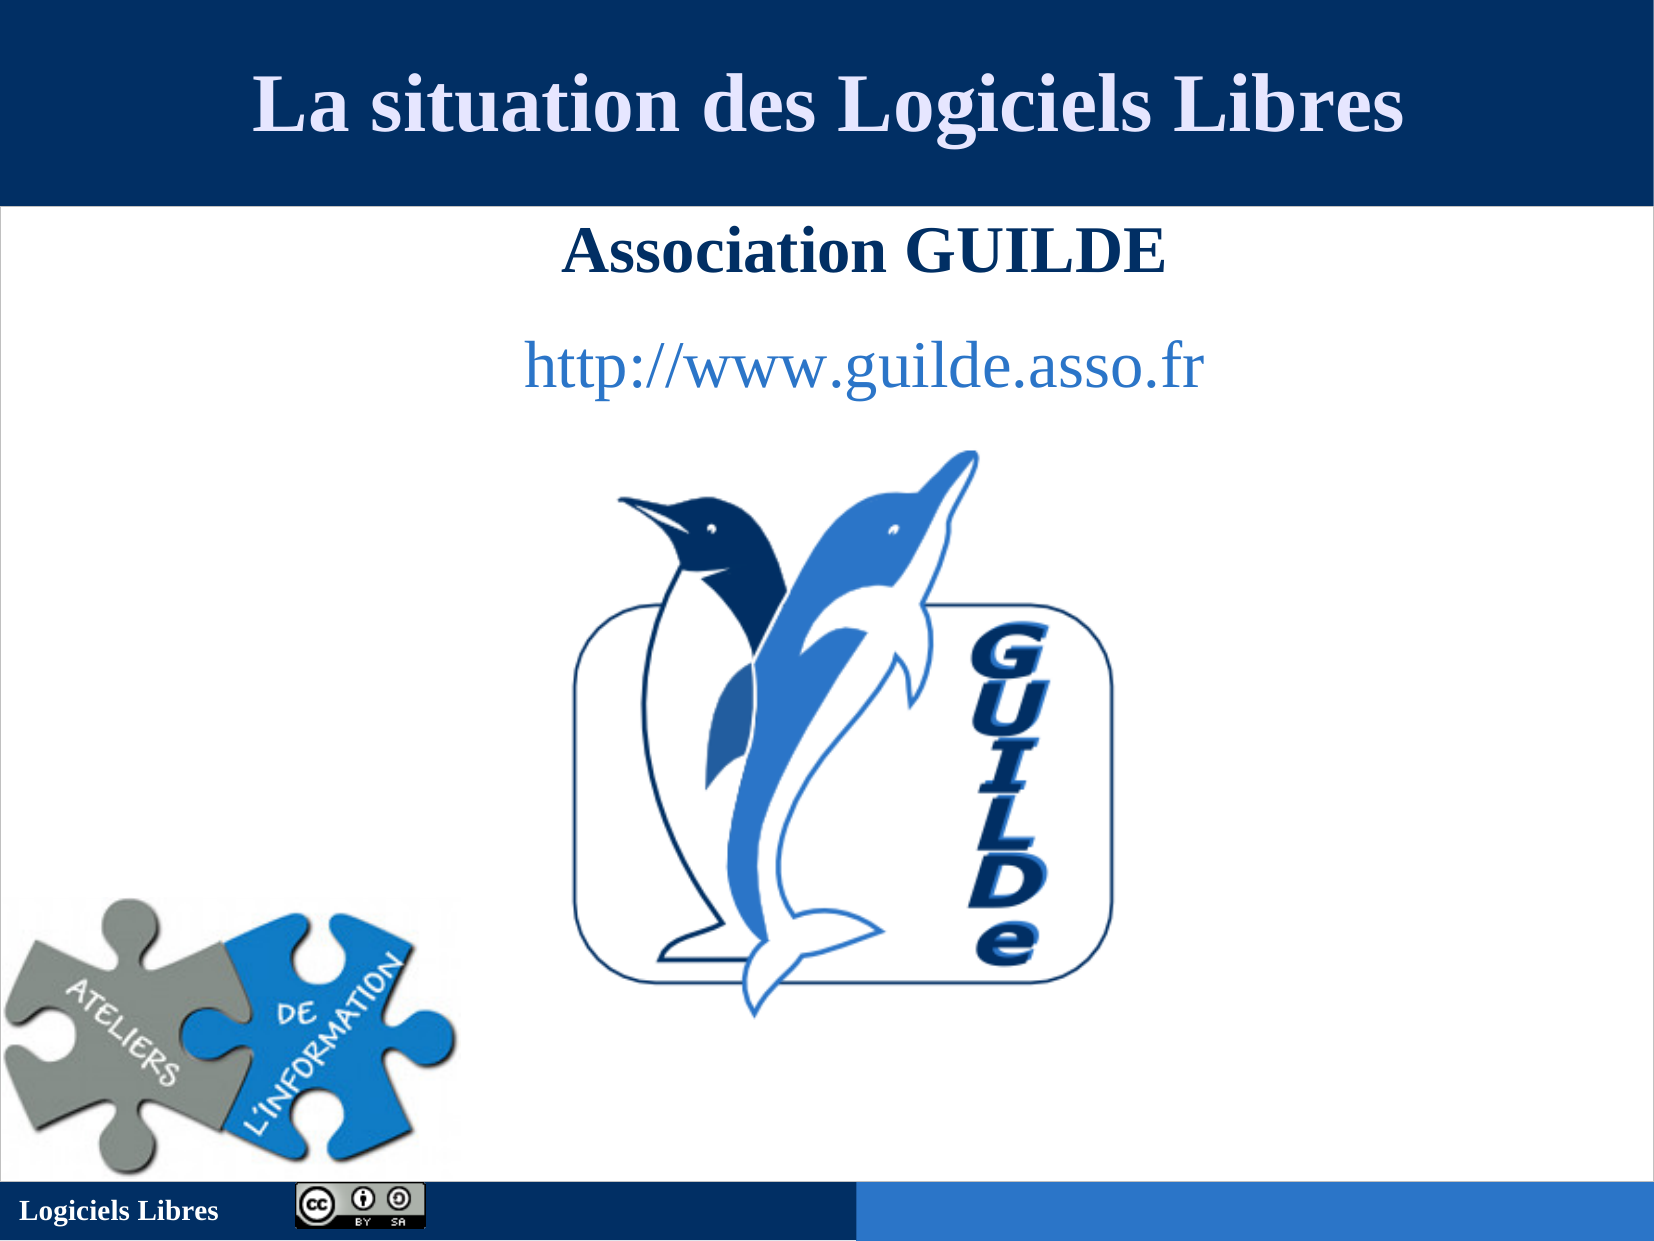

# La situation des Logiciels Libres
Association GUILDE
http://www.guilde.asso.fr